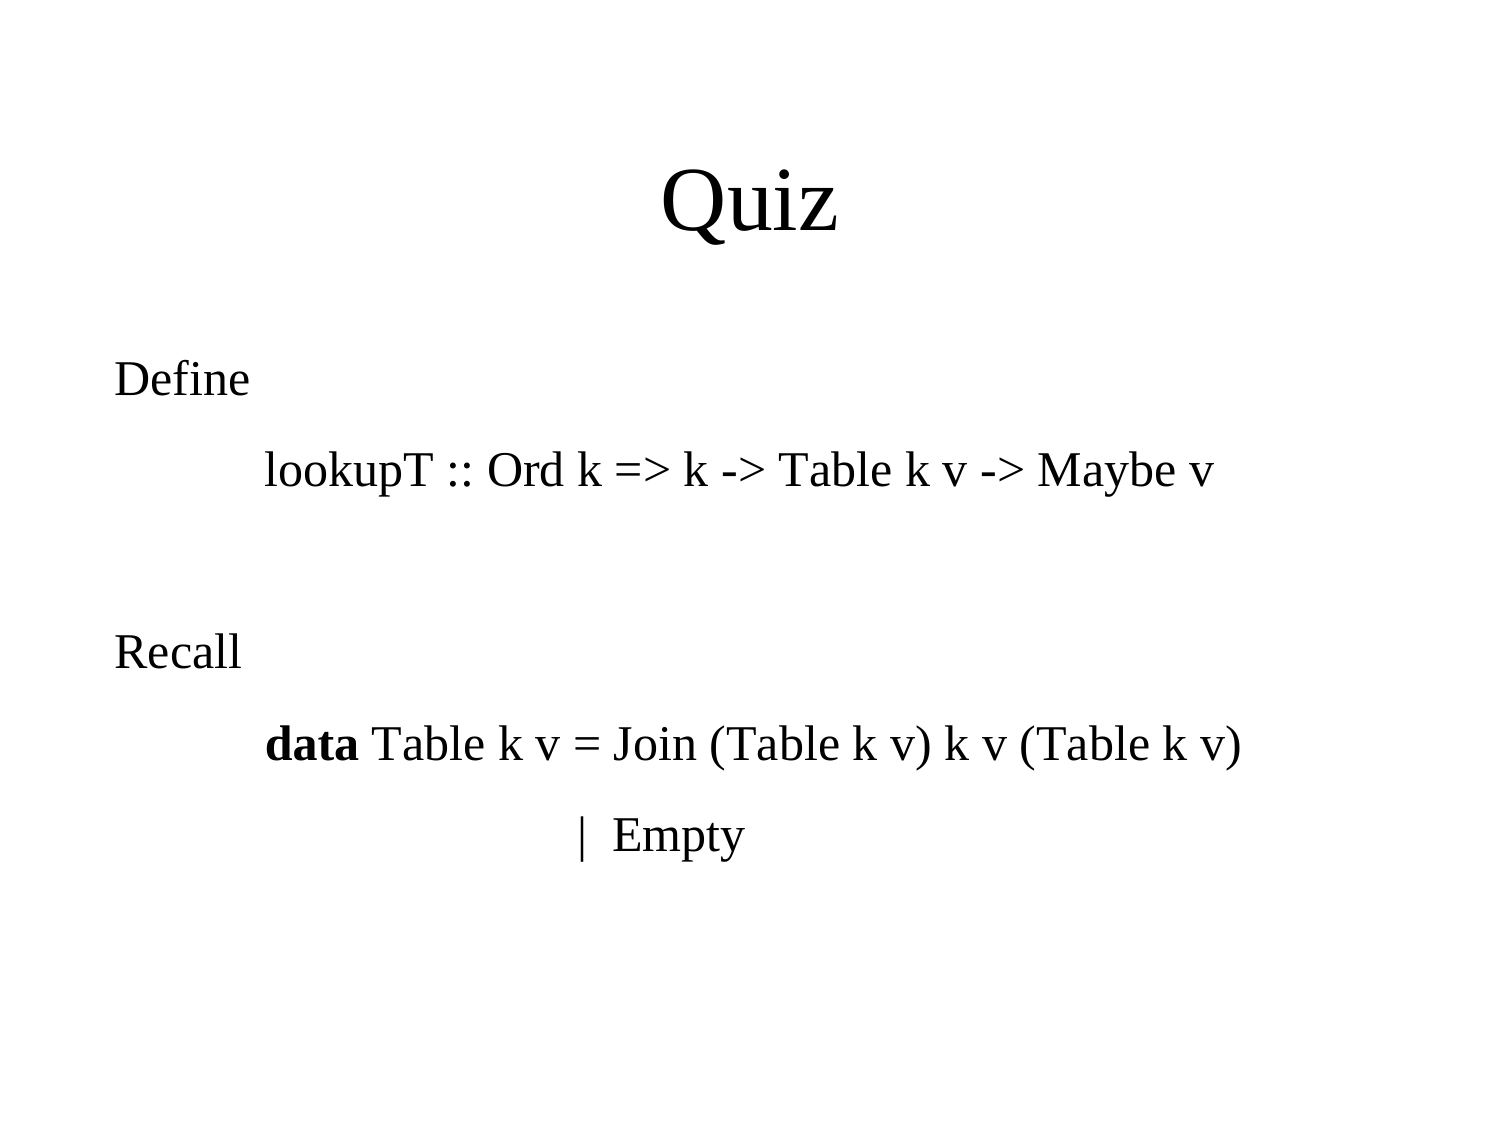

# Quiz
Define
	lookupT :: Ord k => k -> Table k v -> Maybe v
Recall
	data Table k v = Join (Table k v) k v (Table k v)
			 | Empty